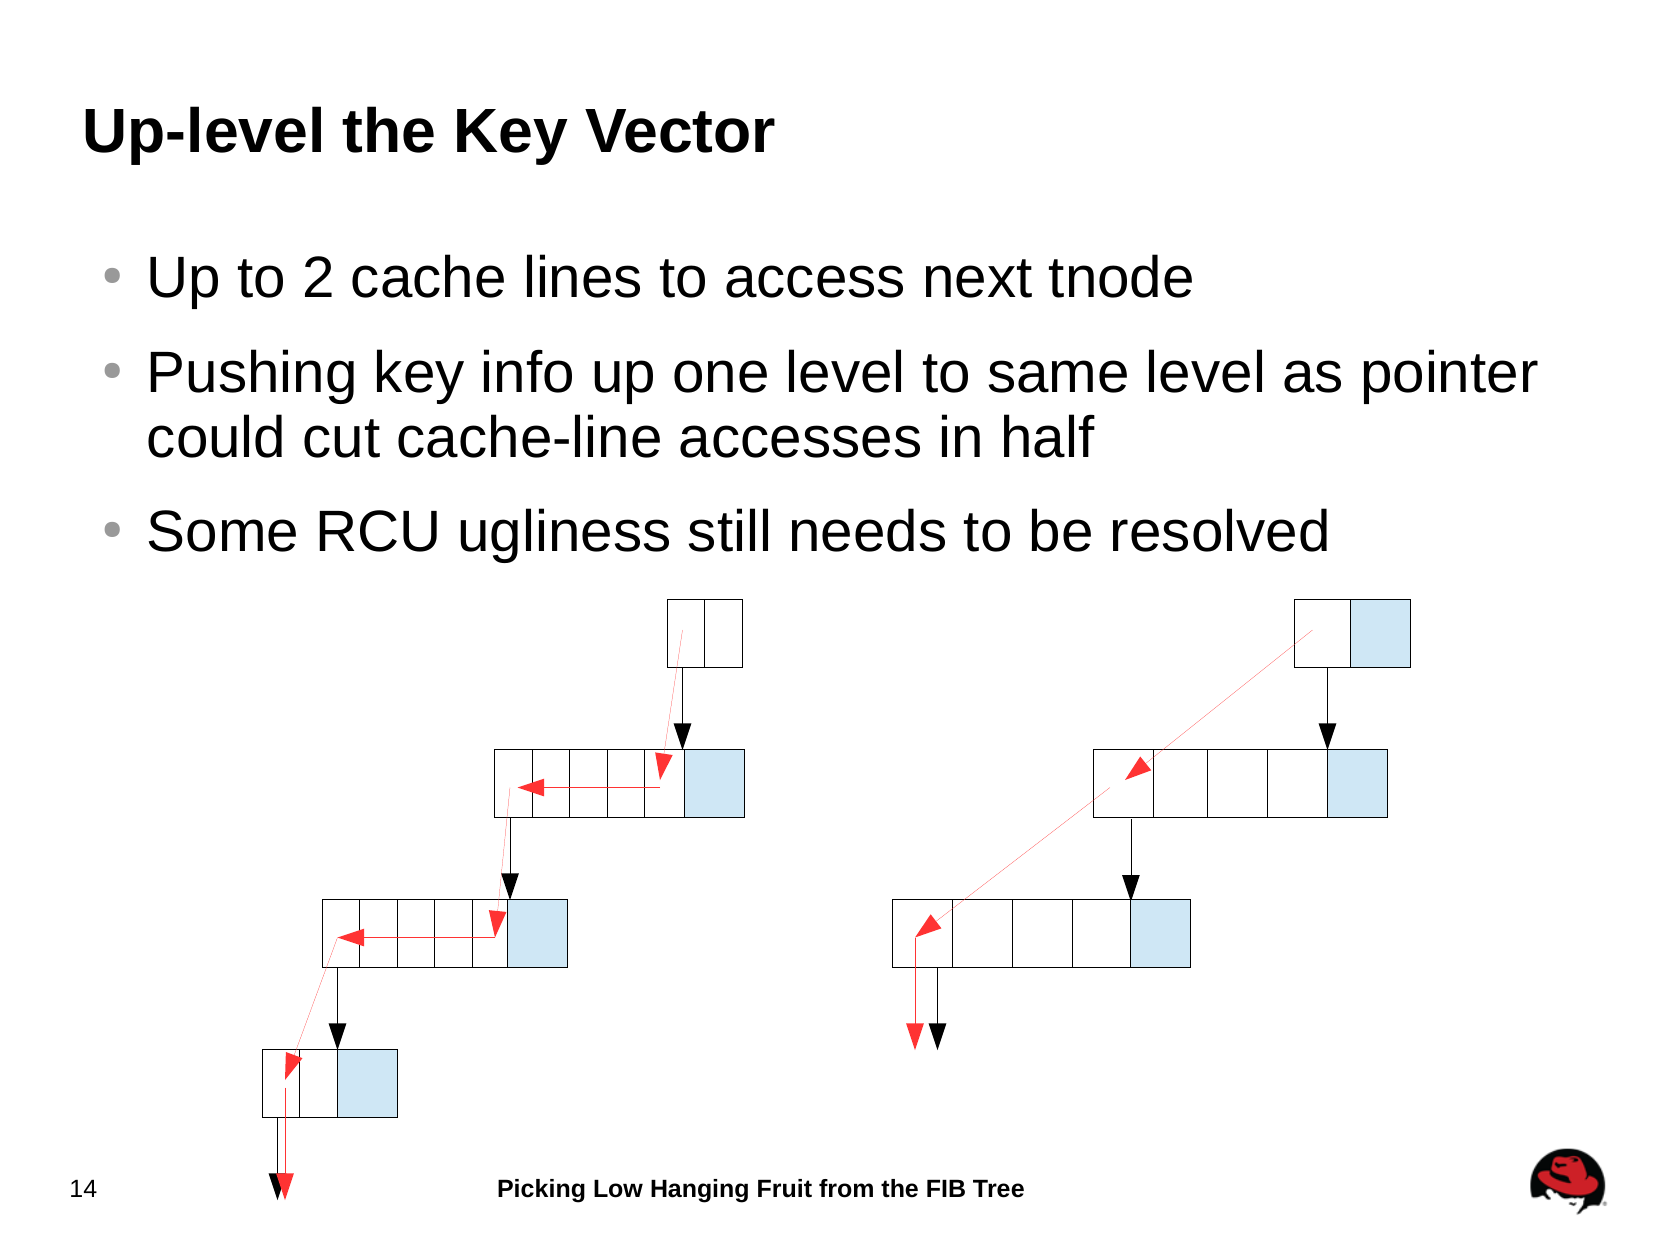

# Up-level the Key Vector
Up to 2 cache lines to access next tnode
Pushing key info up one level to same level as pointer could cut cache-line accesses in half
Some RCU ugliness still needs to be resolved